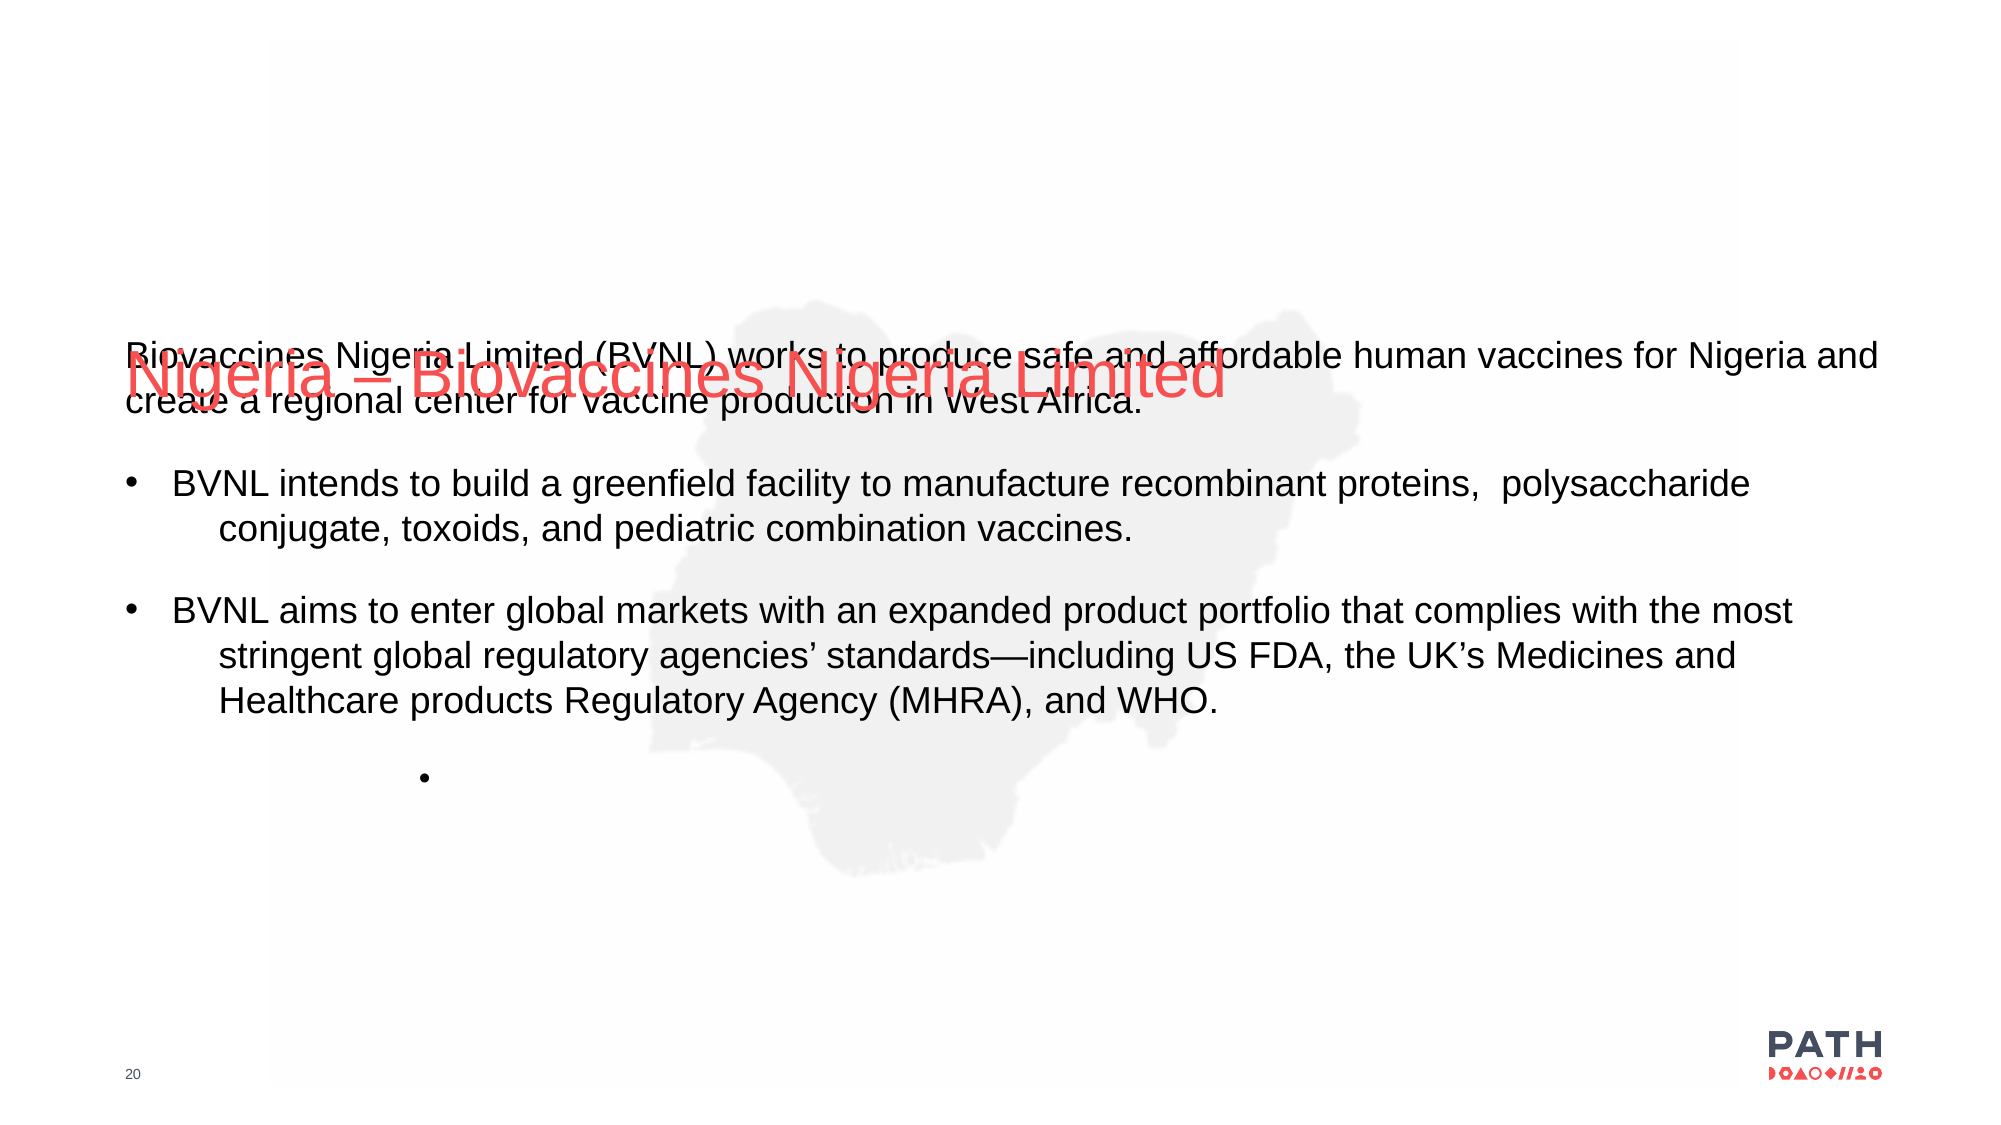

# Biovaccines Nigeria Limited (BVNL) works to produce safe and affordable human vaccines for Nigeria and create a regional center for vaccine production in West Africa.
BVNL intends to build a greenfield facility to manufacture recombinant proteins,  polysaccharide conjugate, toxoids, and pediatric combination vaccines.
BVNL aims to enter global markets with an expanded product portfolio that complies with the most stringent global regulatory agencies’ standards—including US FDA, the UK’s Medicines and Healthcare products Regulatory Agency (MHRA), and WHO.
Nigeria – Biovaccines Nigeria Limited